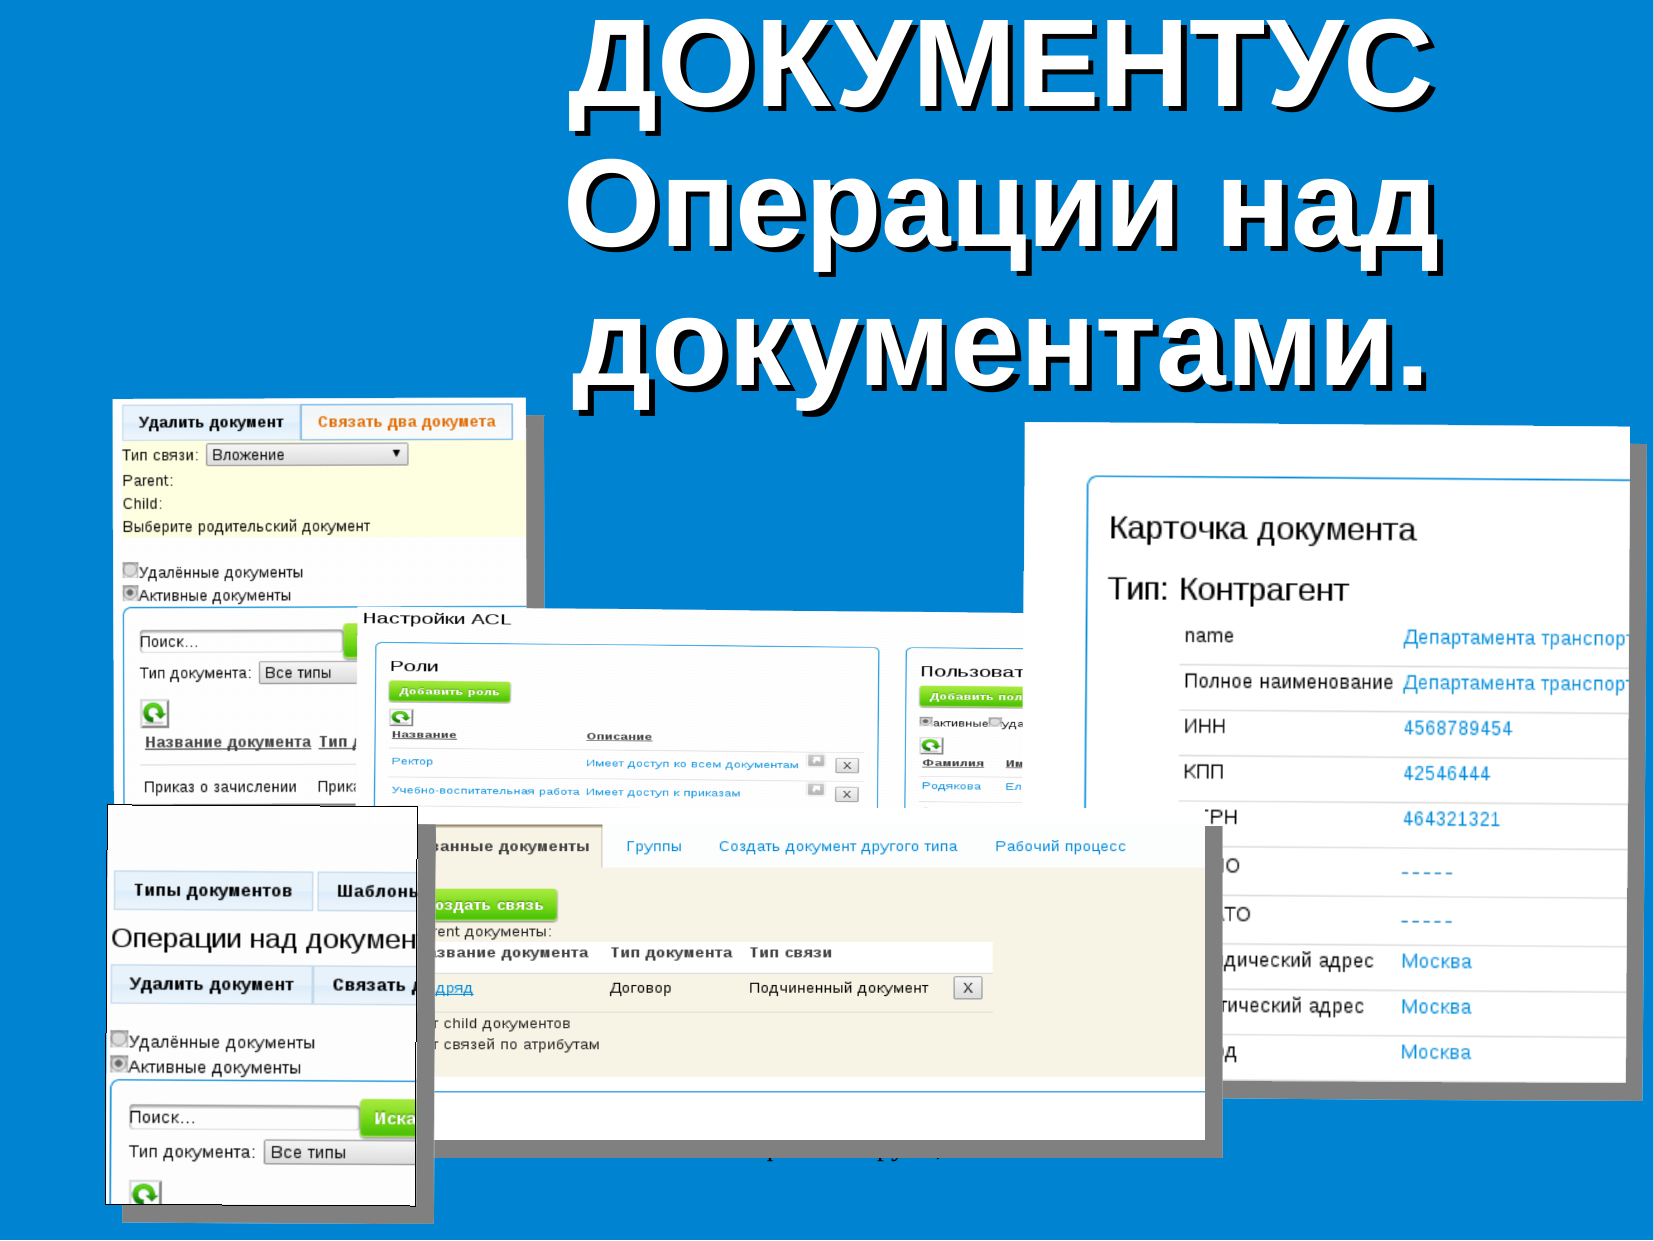

ДОКУМЕНТУС
Операции над документами.
ООО "Альфа-Интегрум", 2013г.